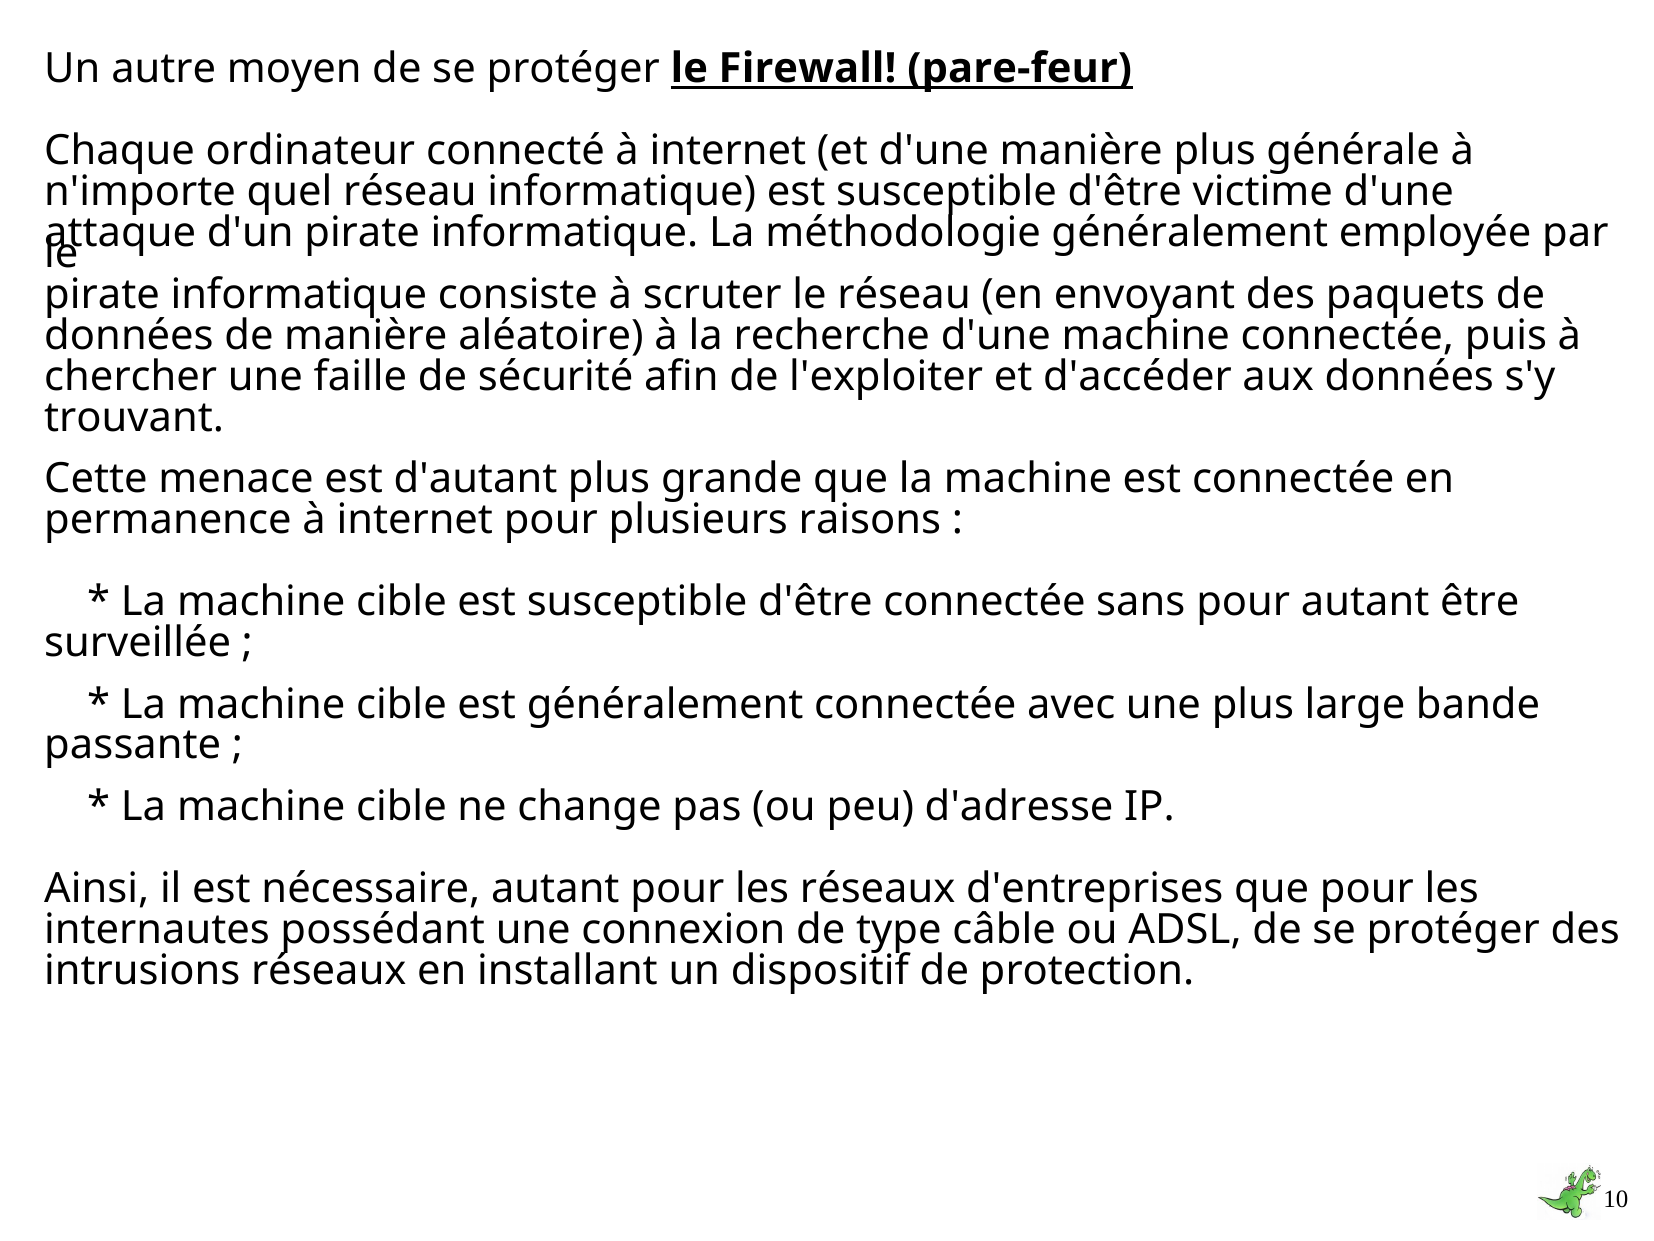

Un autre moyen de se protéger le Firewall! (pare-feur)
Chaque ordinateur connecté à internet (et d'une manière plus générale à
n'importe quel réseau informatique) est susceptible d'être victime d'une
attaque d'un pirate informatique. La méthodologie généralement employée par le
pirate informatique consiste à scruter le réseau (en envoyant des paquets de
données de manière aléatoire) à la recherche d'une machine connectée, puis à
chercher une faille de sécurité afin de l'exploiter et d'accéder aux données s'y
trouvant.
Cette menace est d'autant plus grande que la machine est connectée en
permanence à internet pour plusieurs raisons :
 * La machine cible est susceptible d'être connectée sans pour autant être
surveillée ;
 * La machine cible est généralement connectée avec une plus large bande
passante ;
 * La machine cible ne change pas (ou peu) d'adresse IP.
Ainsi, il est nécessaire, autant pour les réseaux d'entreprises que pour les
internautes possédant une connexion de type câble ou ADSL, de se protéger des
intrusions réseaux en installant un dispositif de protection.
10